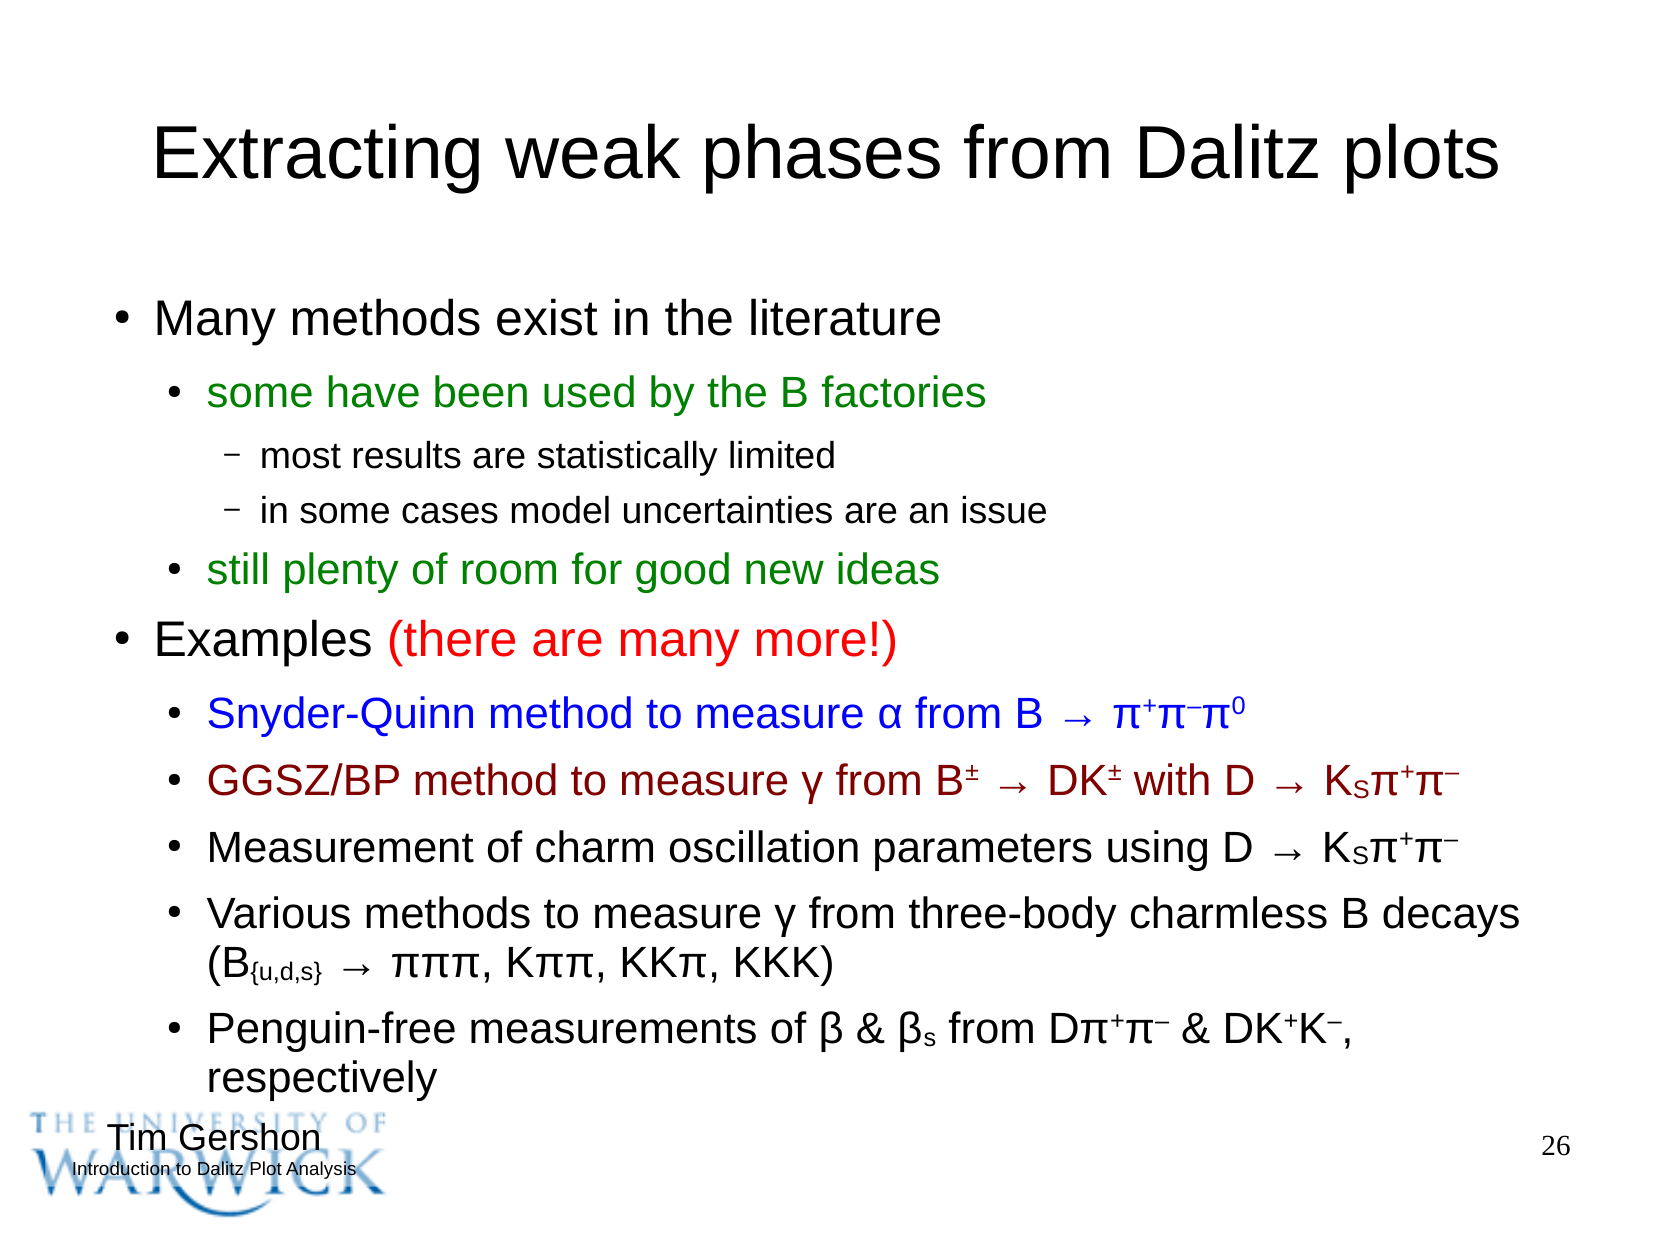

# Extracting weak phases from Dalitz plots
Many methods exist in the literature
some have been used by the B factories
most results are statistically limited
in some cases model uncertainties are an issue
still plenty of room for good new ideas
Examples (there are many more!)
Snyder-Quinn method to measure α from B → π+π–π0
GGSZ/BP method to measure γ from B± → DK± with D → KSπ+π–
Measurement of charm oscillation parameters using D → KSπ+π–
Various methods to measure γ from three-body charmless B decays (B{u,d,s} → πππ, Kππ, KKπ, KKK)
Penguin-free measurements of β & βs from Dπ+π– & DK+K–, respectively
Tim Gershon
Introduction to Dalitz Plot Analysis
26